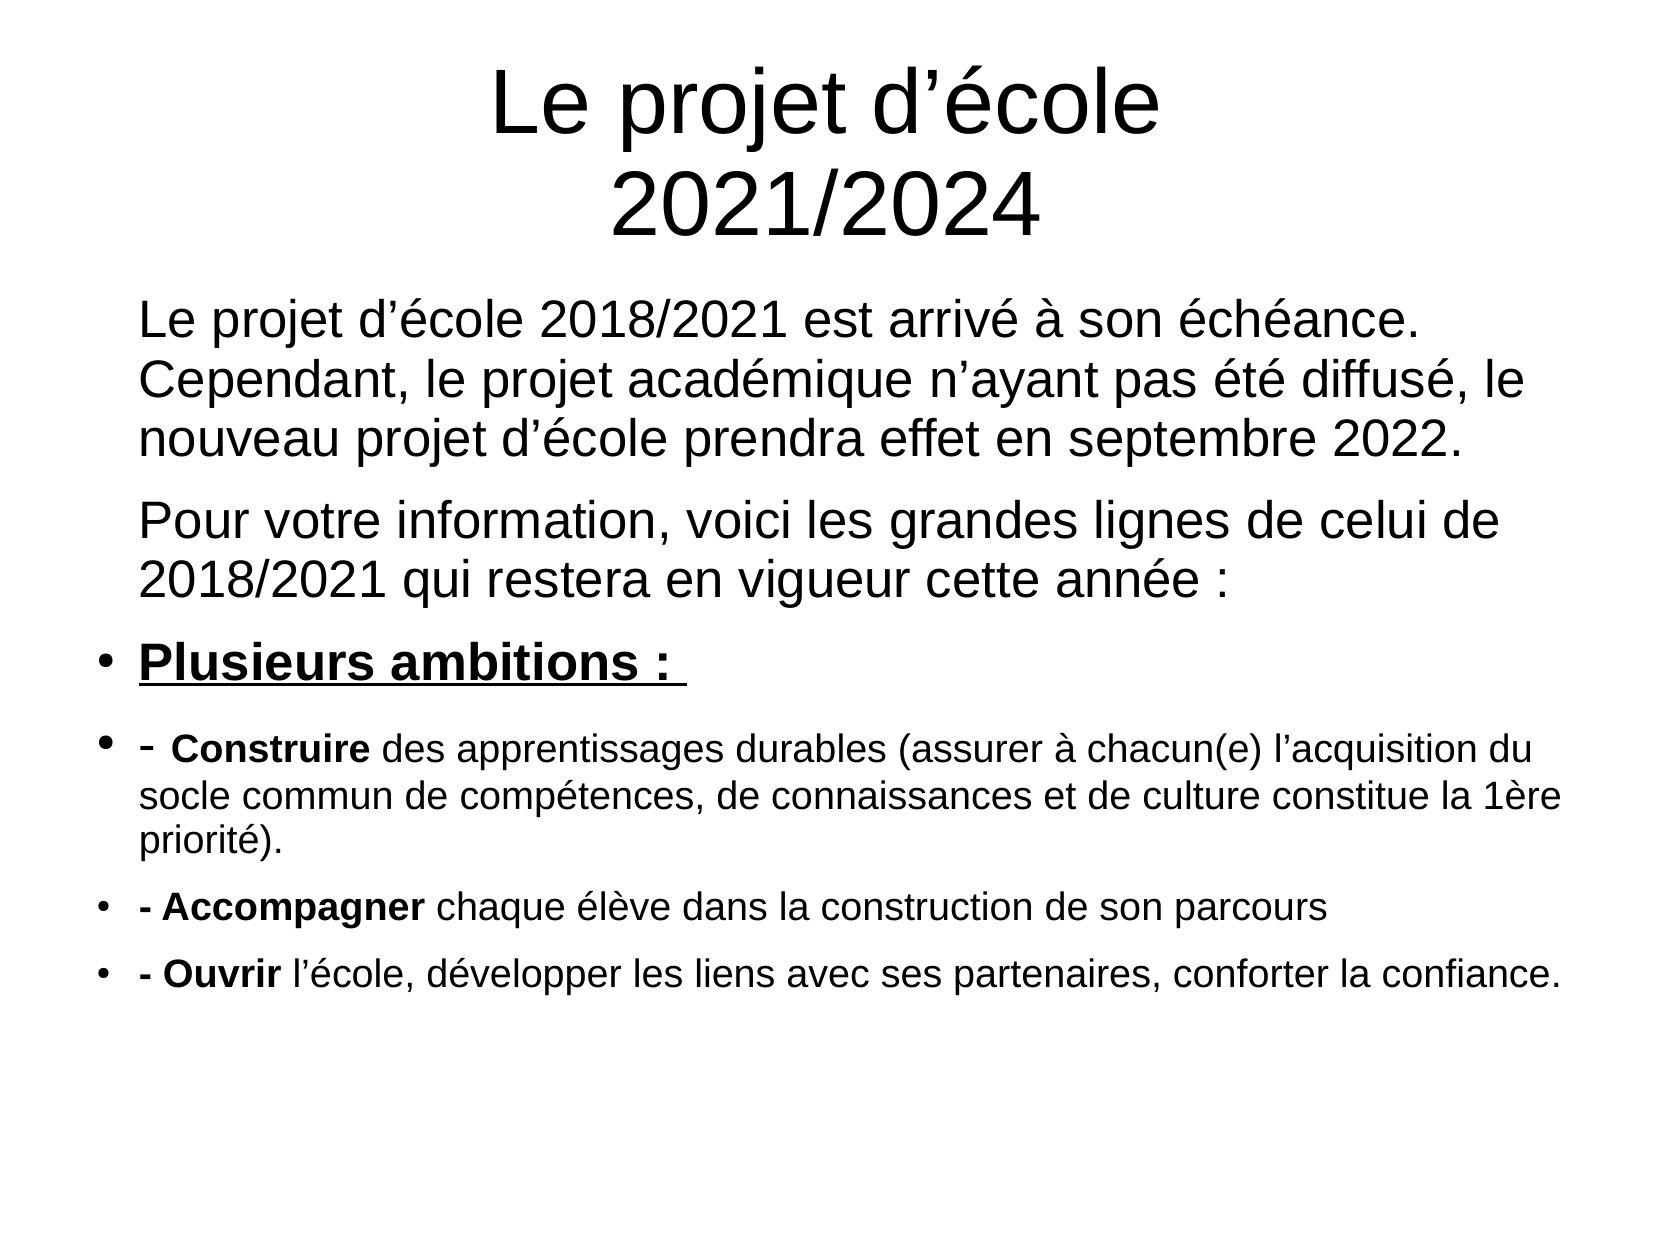

# Le projet d’école 2021/2024
Le projet d’école 2018/2021 est arrivé à son échéance. Cependant, le projet académique n’ayant pas été diffusé, le nouveau projet d’école prendra effet en septembre 2022.
Pour votre information, voici les grandes lignes de celui de 2018/2021 qui restera en vigueur cette année :
Plusieurs ambitions :
- Construire des apprentissages durables (assurer à chacun(e) l’acquisition du socle commun de compétences, de connaissances et de culture constitue la 1ère priorité).
- Accompagner chaque élève dans la construction de son parcours
- Ouvrir l’école, développer les liens avec ses partenaires, conforter la confiance.